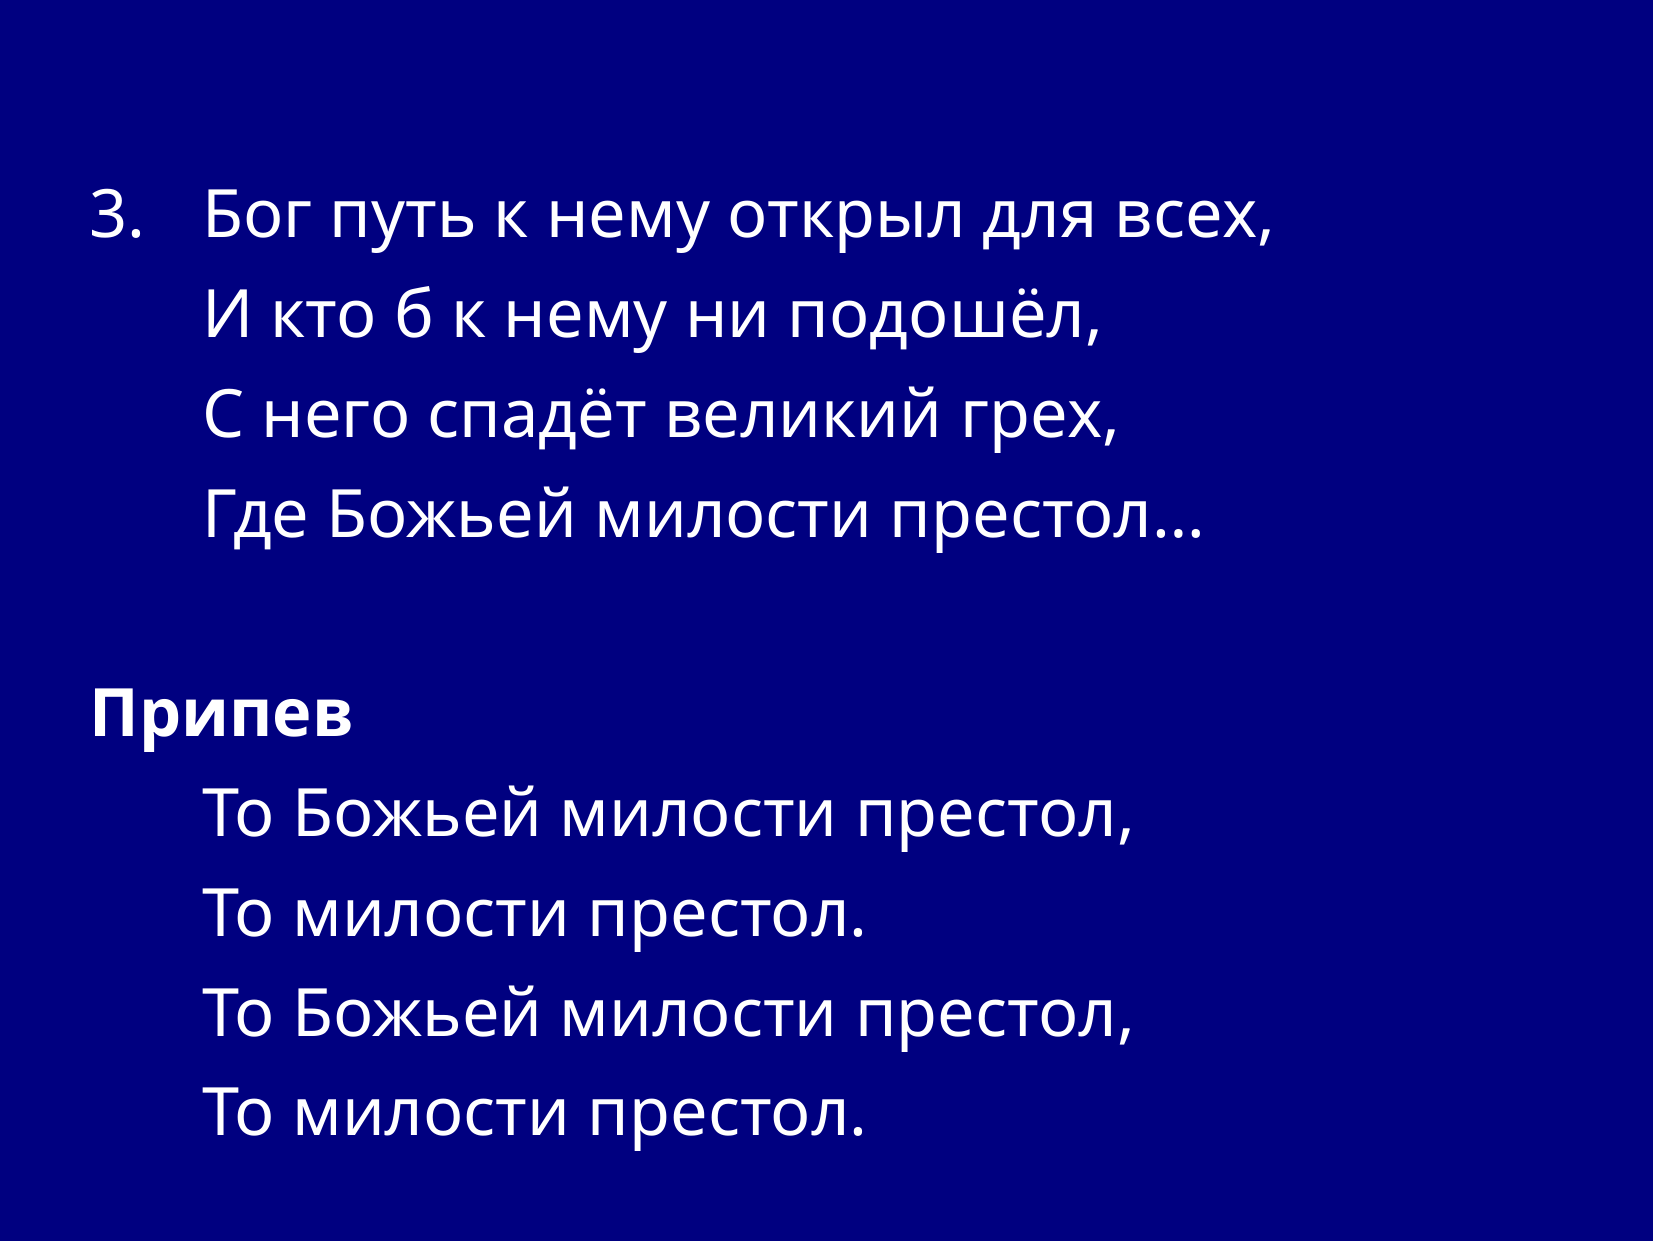

3.	Бог путь к нему открыл для всех,
	И кто б к нему ни подошёл,
	С него спадёт великий грех,
	Где Божьей милости престол…
Припев
	То Божьей милости престол,
	То милости престол.
	То Божьей милости престол,
	То милости престол.